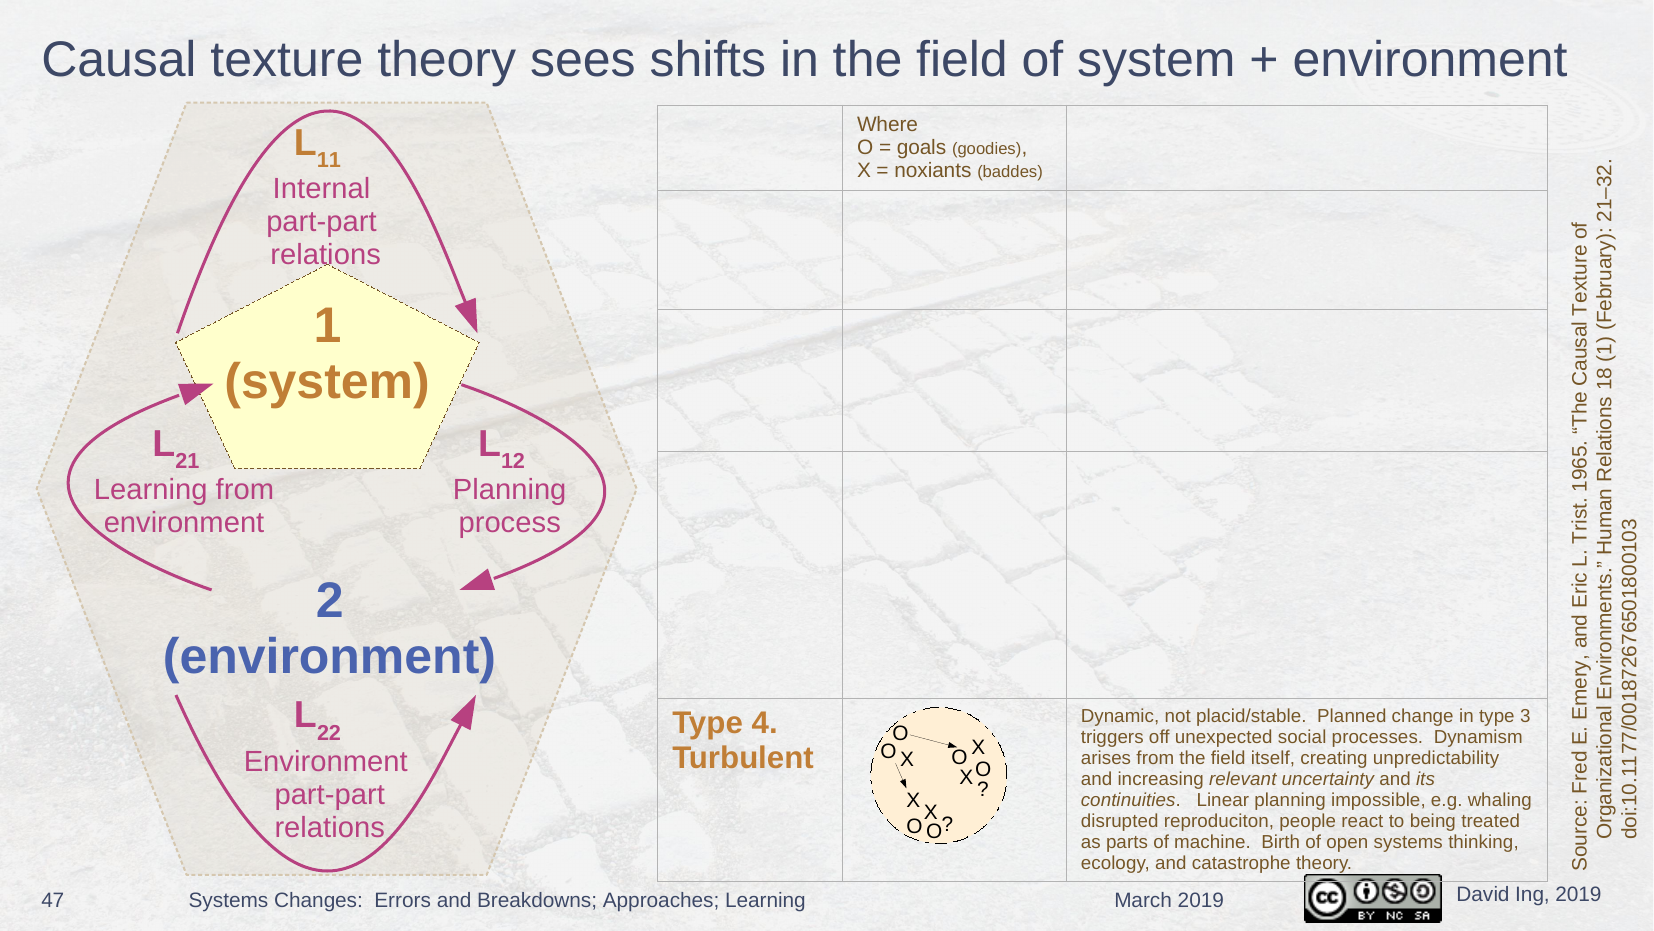

# Causal texture theory sees shifts in the field of system + environment
2
(environment)
| | Where O = goals (goodies), X = noxiants (baddes) | |
| --- | --- | --- |
| | | |
| | | |
| | | |
| Type 4. Turbulent | | Dynamic, not placid/stable. Planned change in type 3 triggers off unexpected social processes. Dynamism arises from the field itself, creating unpredictability and increasing relevant uncertainty and its continuities. Linear planning impossible, e.g. whaling disrupted reproduciton, people react to being treated as parts of machine. Birth of open systems thinking, ecology, and catastrophe theory. |
O
X
O
O
X
O
X
?
X
X
?
O
O
L11
Internal
part-part
relations
1
(system)
L12
Planning process
L21
Learning from environment
Source: Fred E. Emery, and Eric L. Trist. 1965. “The Causal Texture of Organizational Environments.” Human Relations 18 (1) (February): 21–32. doi:10.1177/001872676501800103
L22
Environment
 part-part
 relations
Systems Changes: Errors and Breakdowns; Approaches; Learning
March 2019